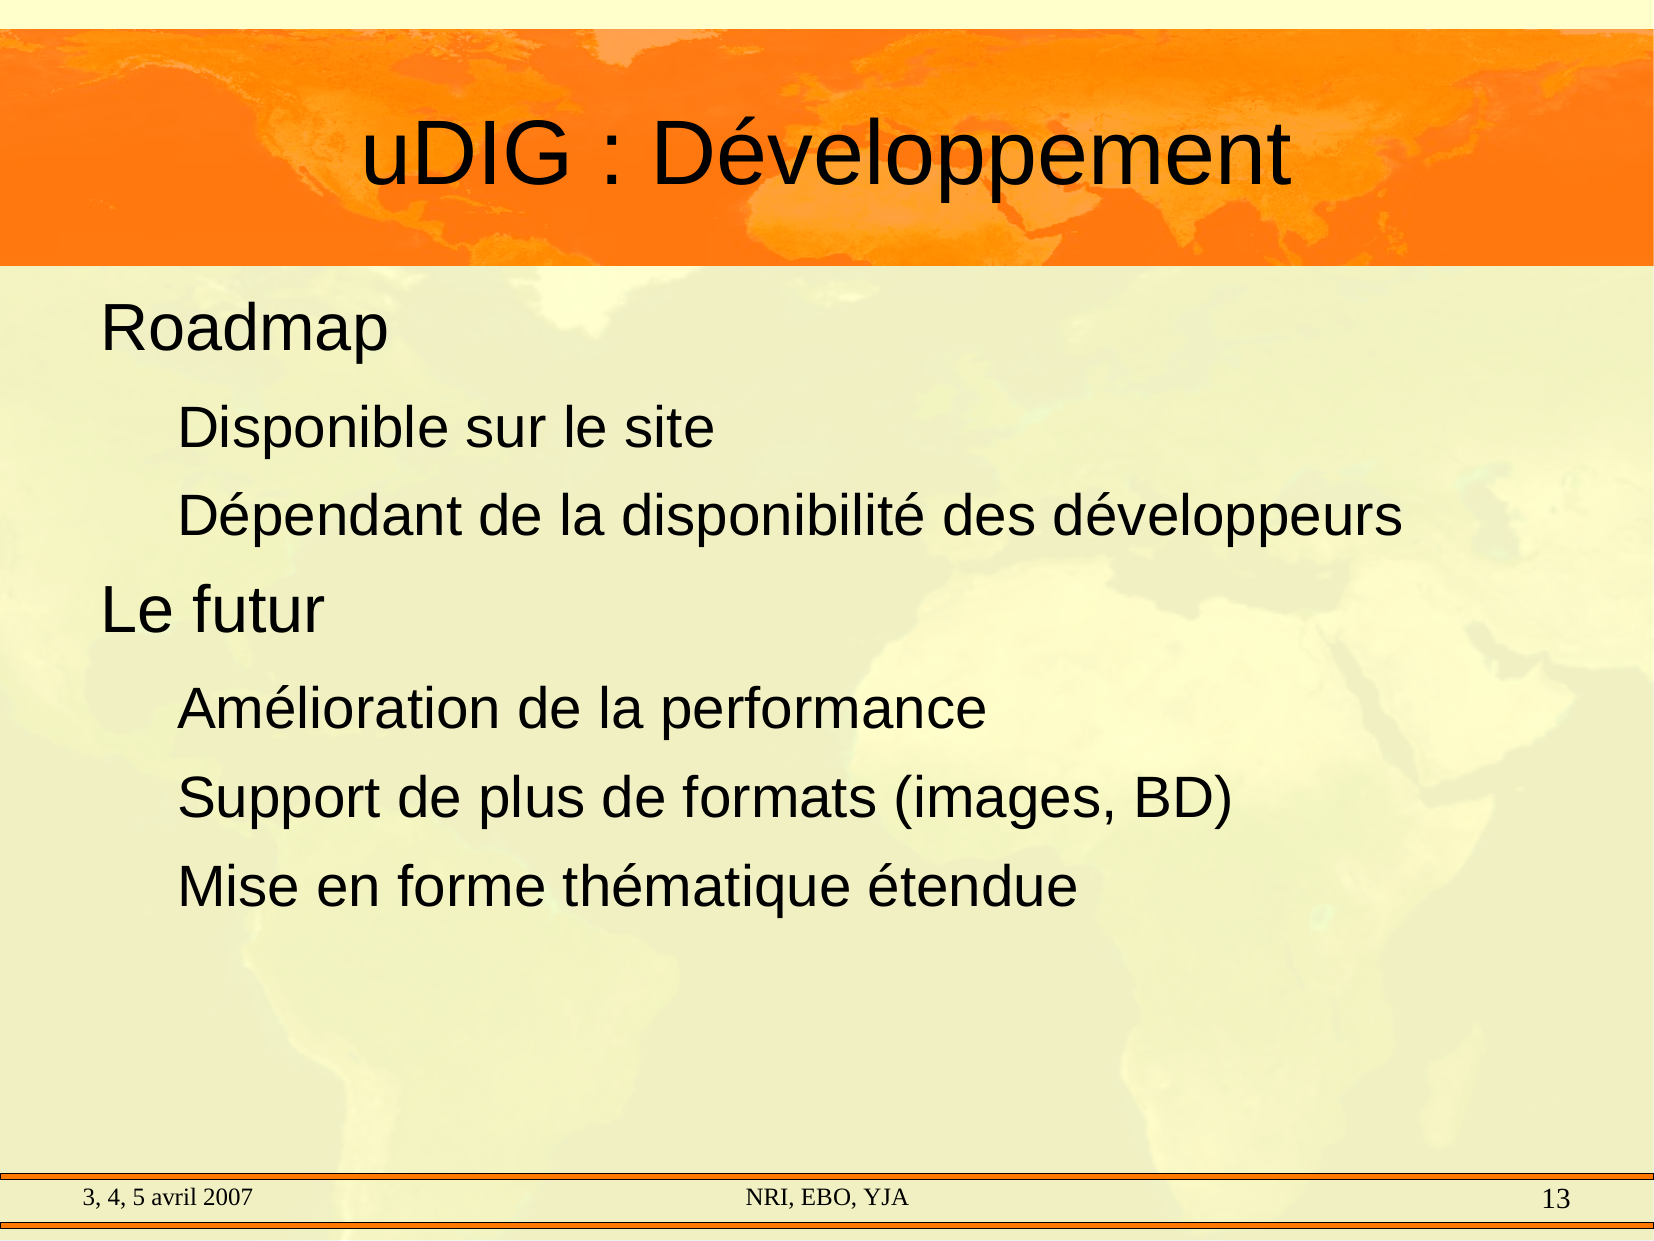

# uDIG : Développement
Roadmap
Disponible sur le site
Dépendant de la disponibilité des développeurs
Le futur
Amélioration de la performance
Support de plus de formats (images, BD)
Mise en forme thématique étendue
3, 4, 5 avril 2007
NRI, EBO, YJA
13